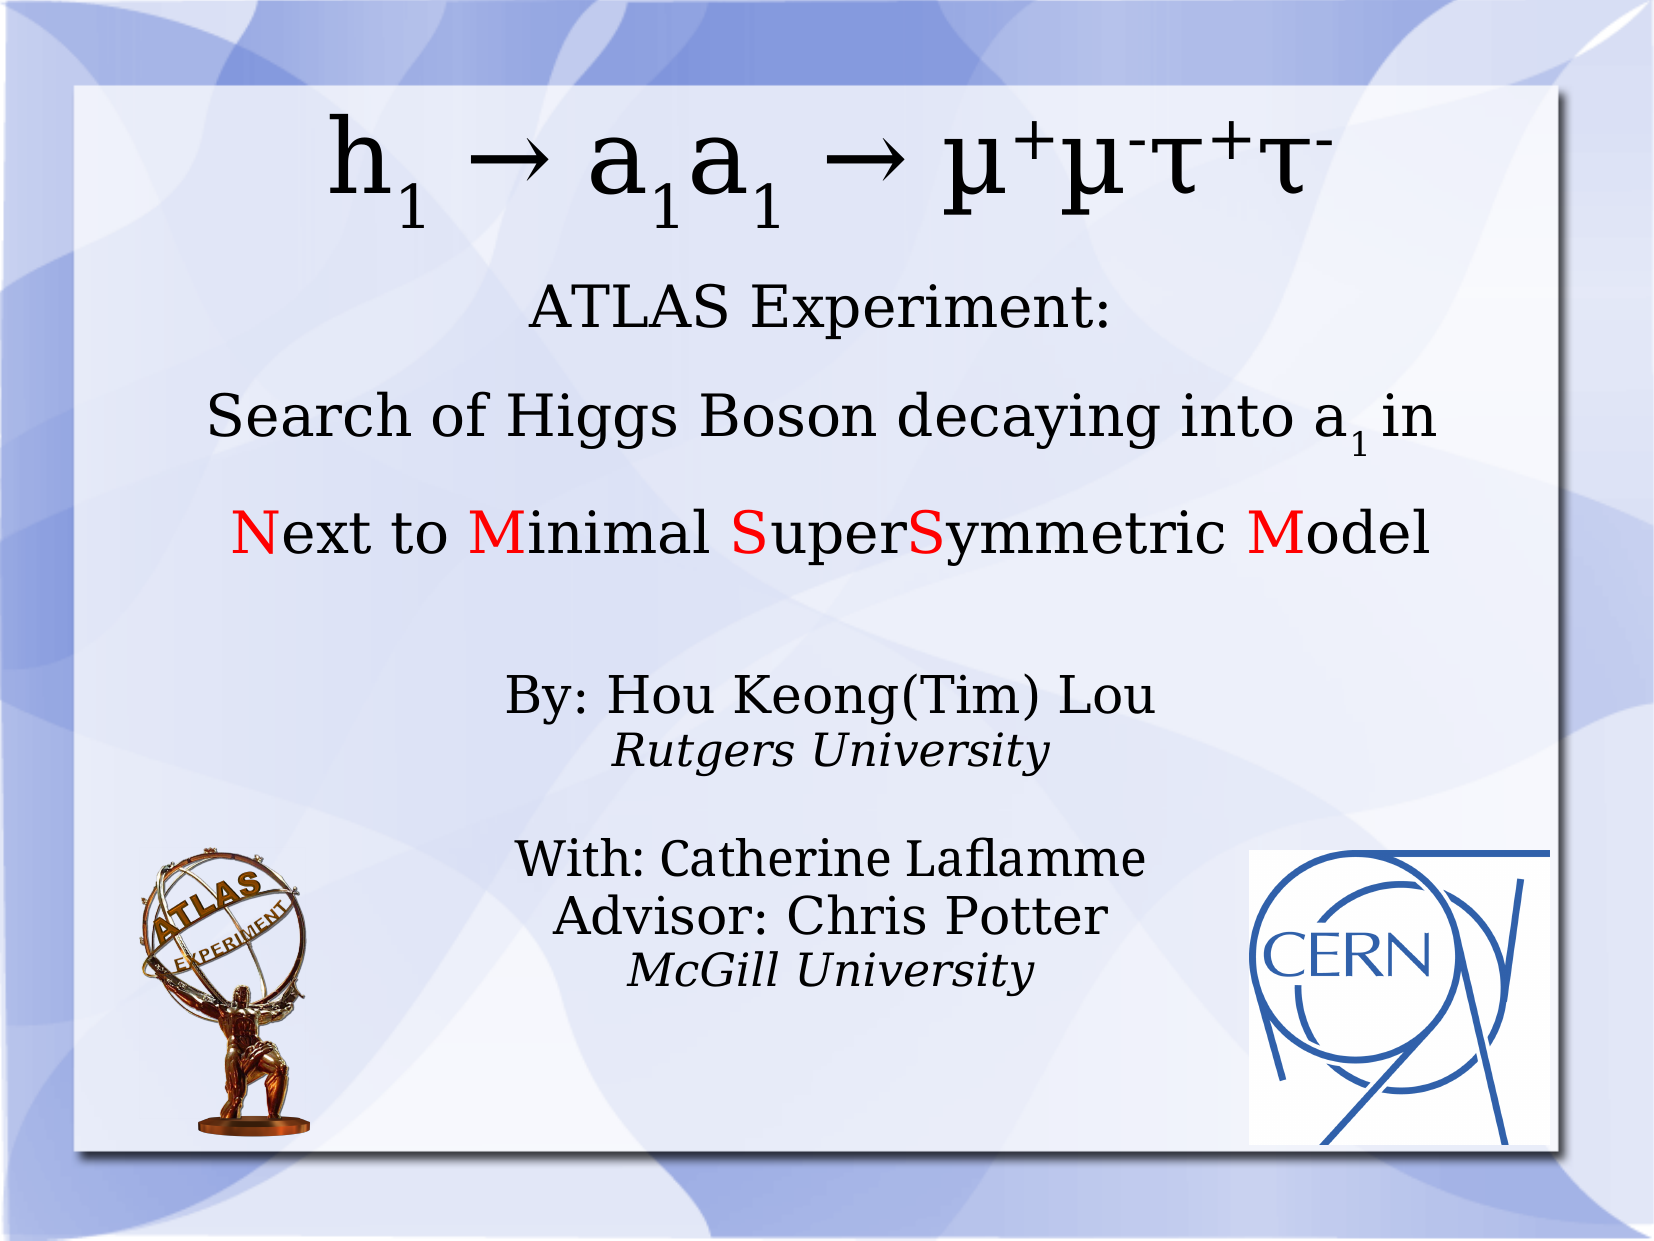

h1 → a1a1 → µ+µ-τ+τ-
ATLAS Experiment:
Search of Higgs Boson decaying into a1 in
Next to Minimal SuperSymmetric Model
By: Hou Keong(Tim) Lou
Rutgers University
With: Catherine Laflamme
Advisor: Chris Potter
McGill University